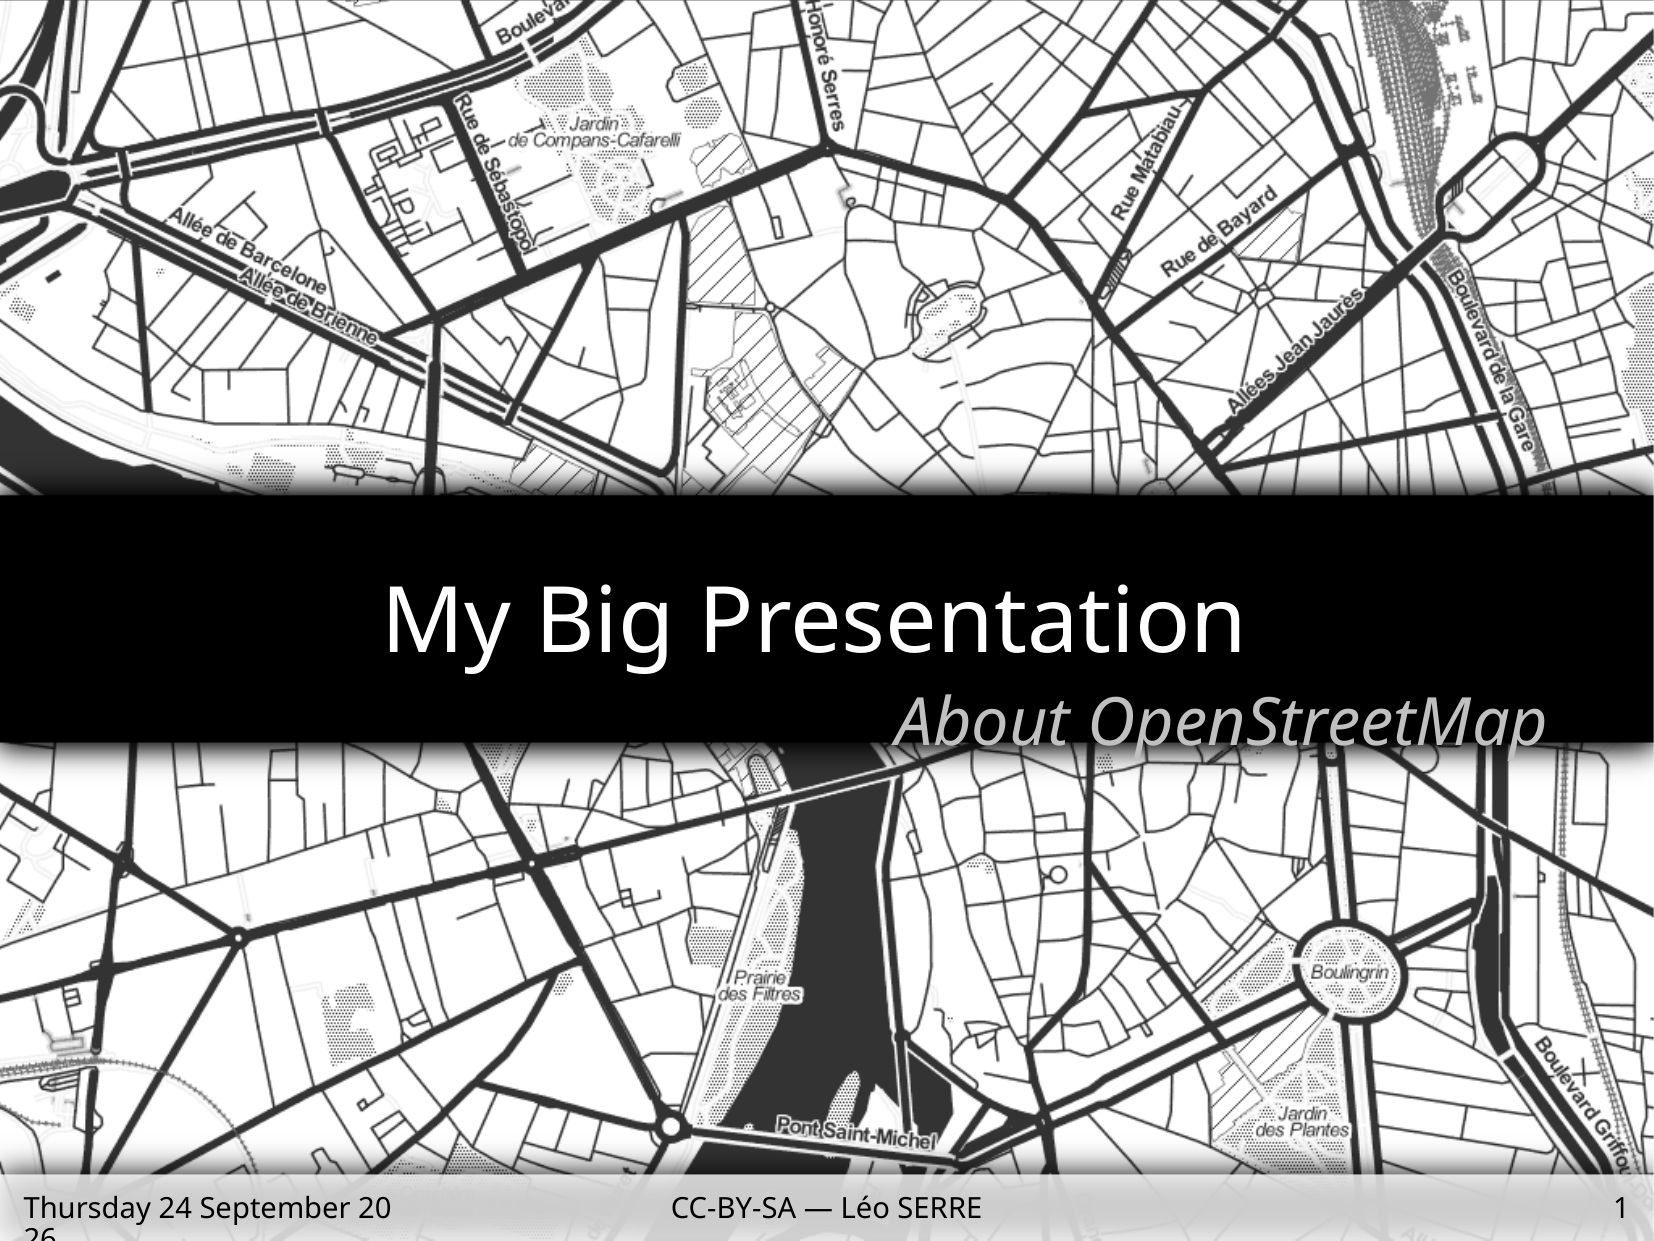

# My Big Presentation
About OpenStreetMap
CC-BY-SA — Léo SERRE
1